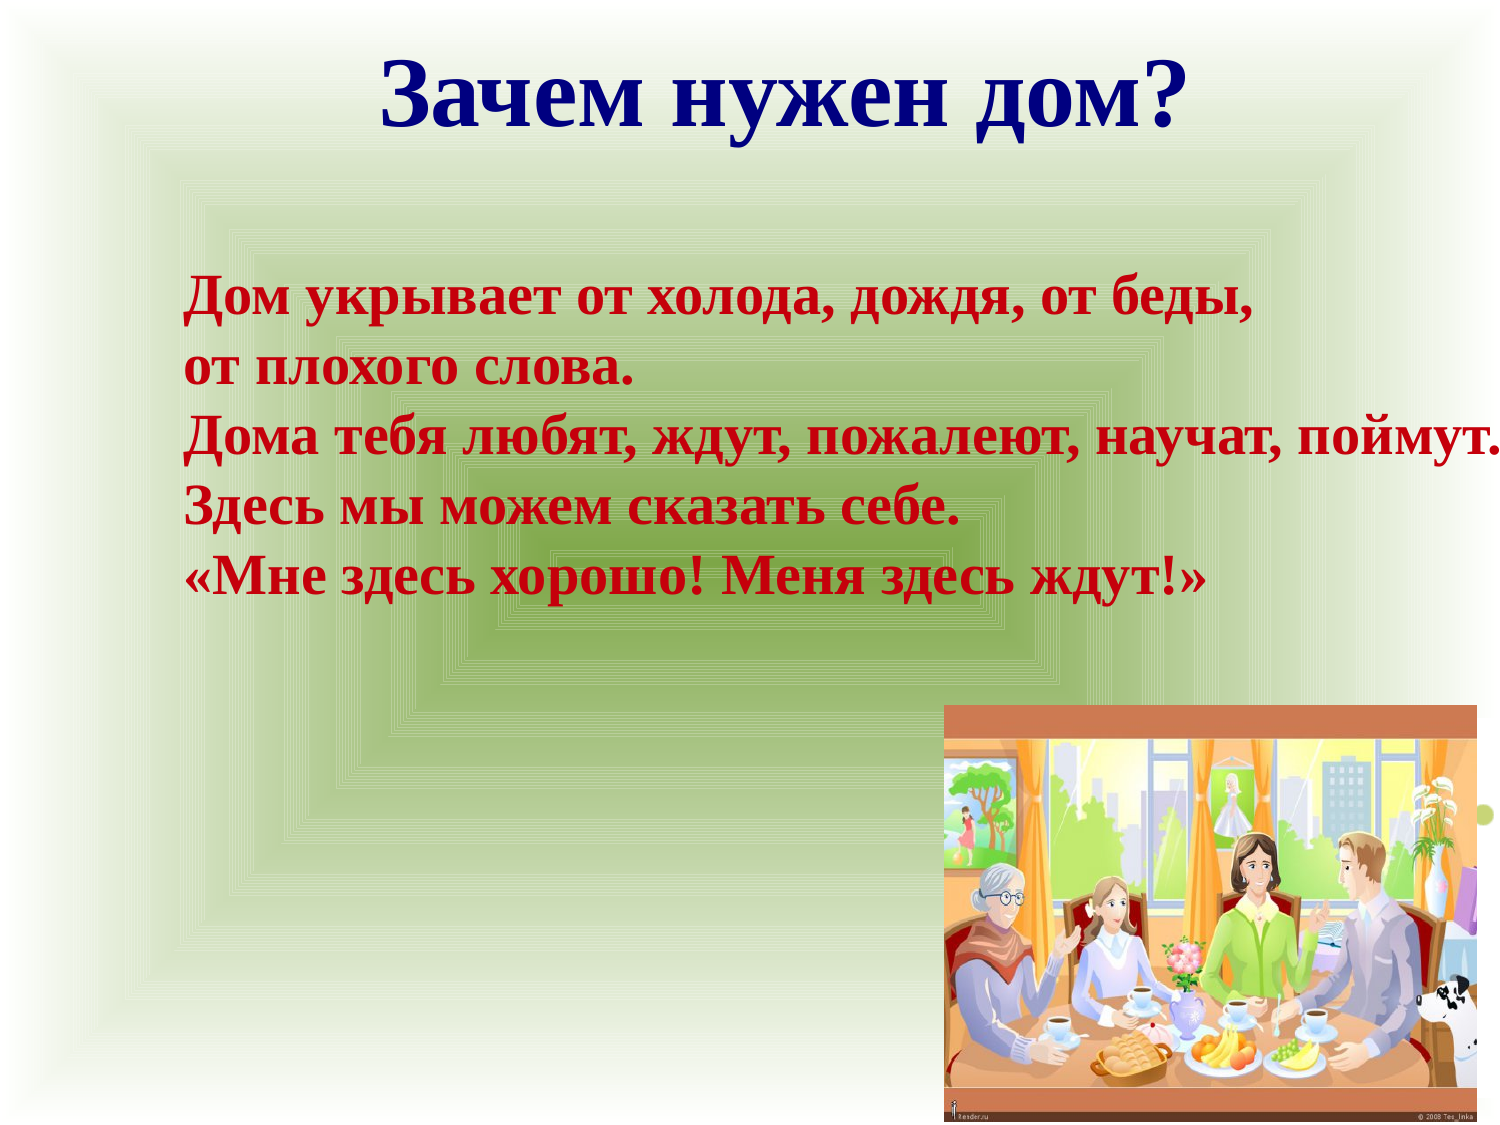

Зачем нужен дом?
 Дом укрывает от холода, дождя, от беды,
 от плохого слова.
 Дома тебя любят, ждут, пожалеют, научат, поймут.
 Здесь мы можем сказать себе.
 «Мне здесь хорошо! Меня здесь ждут!»